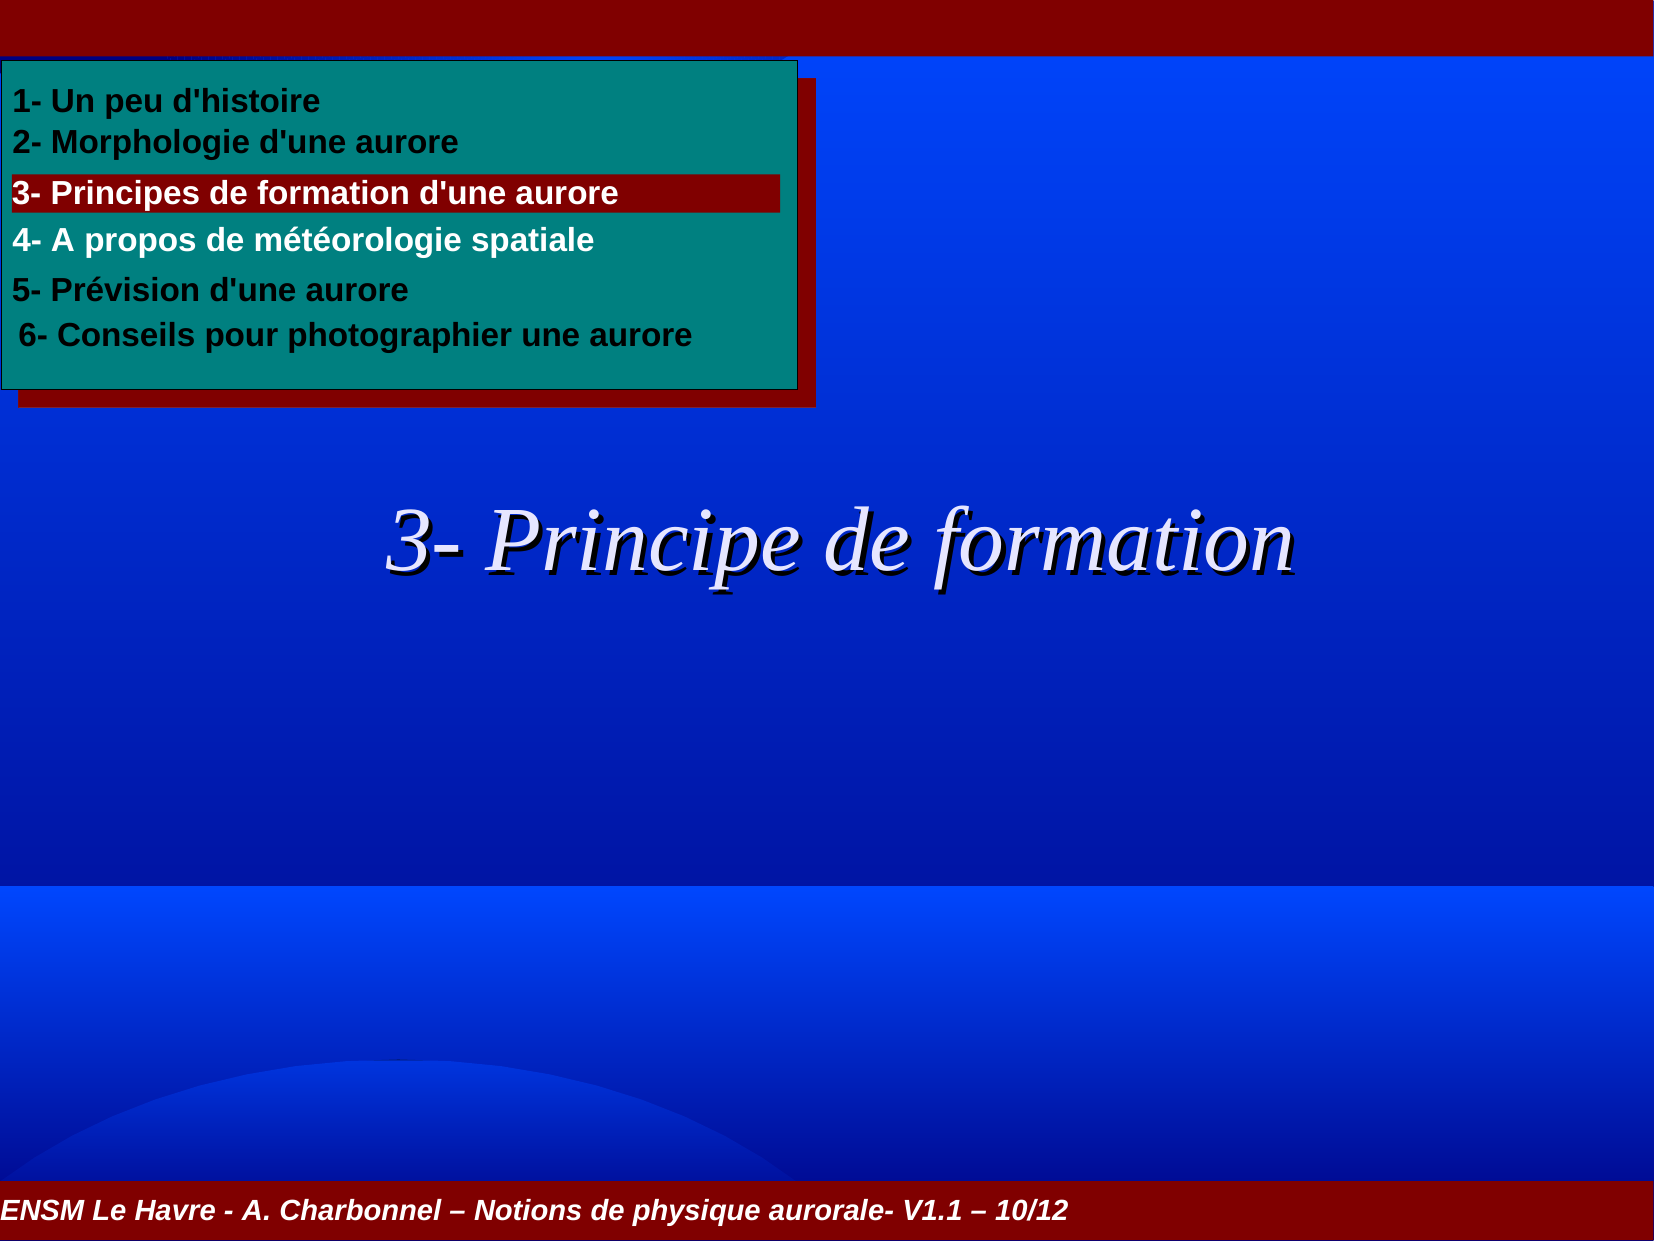

1- Un peu d'histoire
2- Morphologie d'une aurore
3- Principes de formation d'une aurore
3- Principes de formation d'une aurore
4- A propos de météorologie spatiale
5- Prévision d'une aurore
6- Conseils pour photographier une aurore
# 3- Principe de formation
ENSM Le Havre - A. Charbonnel – Notions de physique aurorale- V1.1 – 10/12